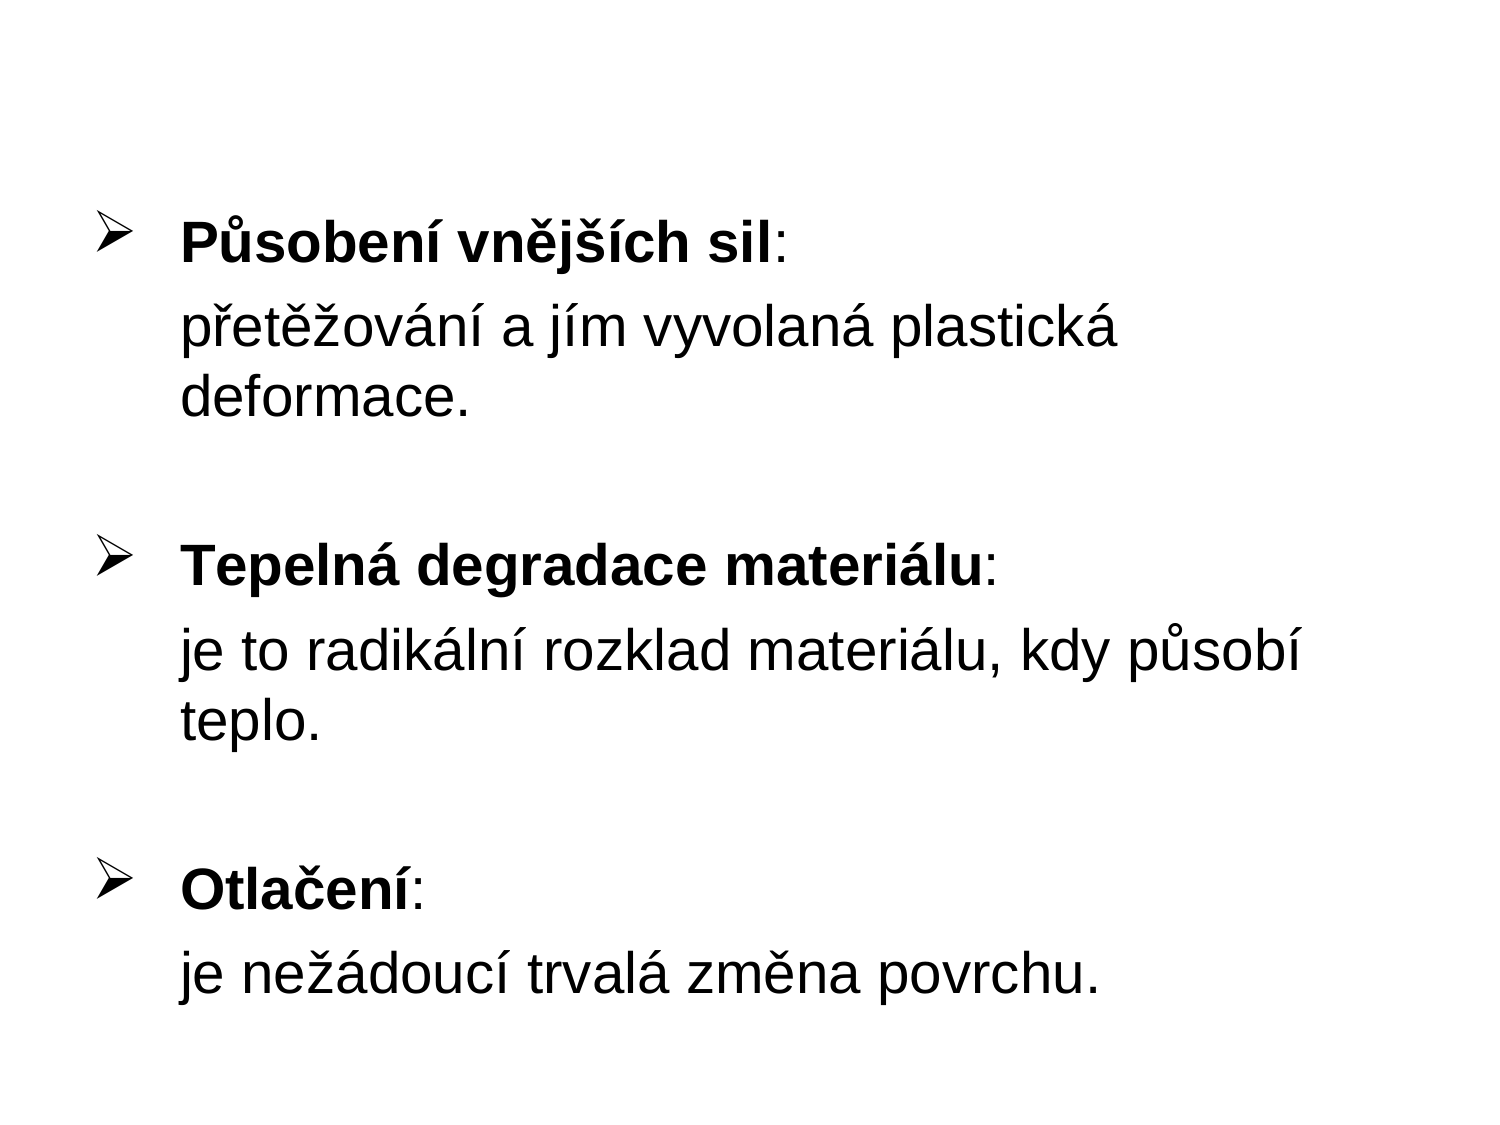

# Působení vnějších sil:
	přetěžování a jím vyvolaná plastická deformace.
Tepelná degradace materiálu:
	je to radikální rozklad materiálu, kdy působí teplo.
Otlačení:
	je nežádoucí trvalá změna povrchu.